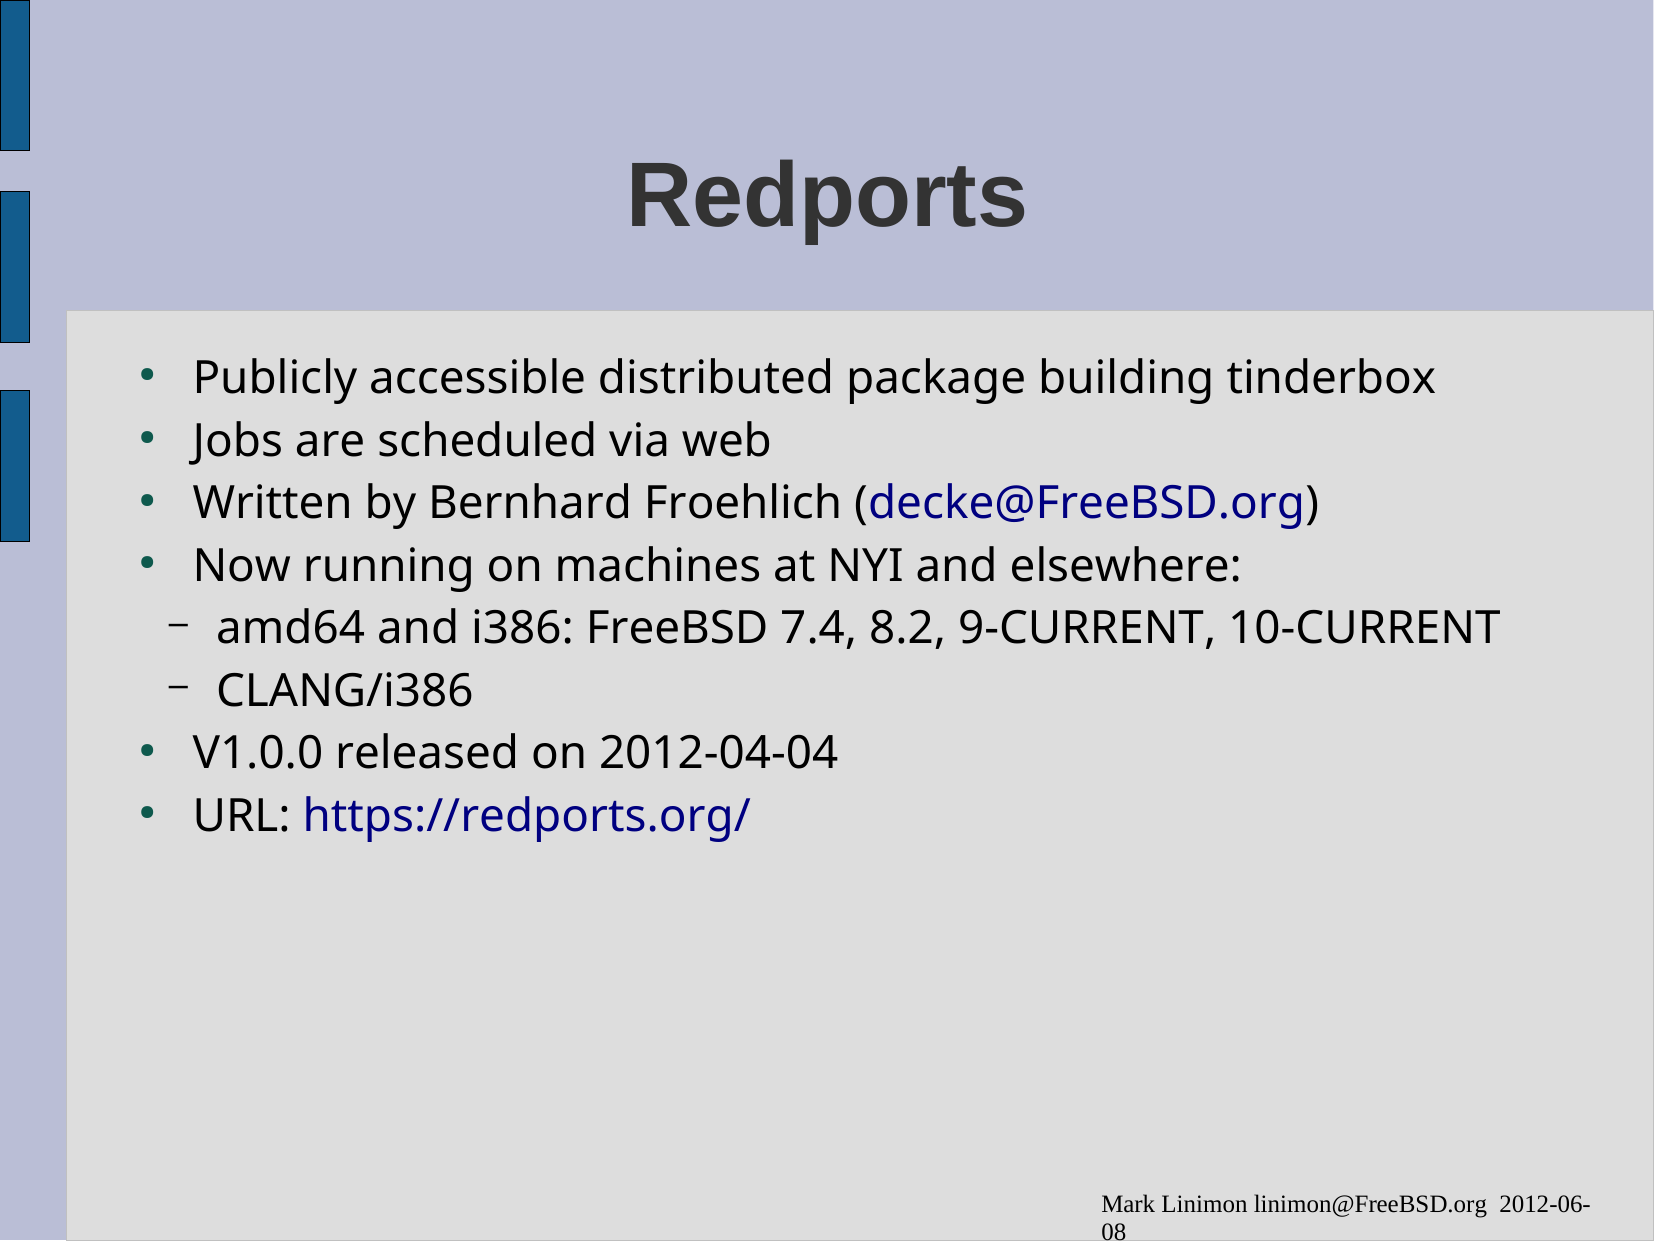

# Redports
Publicly accessible distributed package building tinderbox
Jobs are scheduled via web
Written by Bernhard Froehlich (decke@FreeBSD.org)
Now running on machines at NYI and elsewhere:
amd64 and i386: FreeBSD 7.4, 8.2, 9-CURRENT, 10-CURRENT
CLANG/i386
V1.0.0 released on 2012-04-04
URL: https://redports.org/
Mark Linimon linimon@FreeBSD.org 2012-06-08